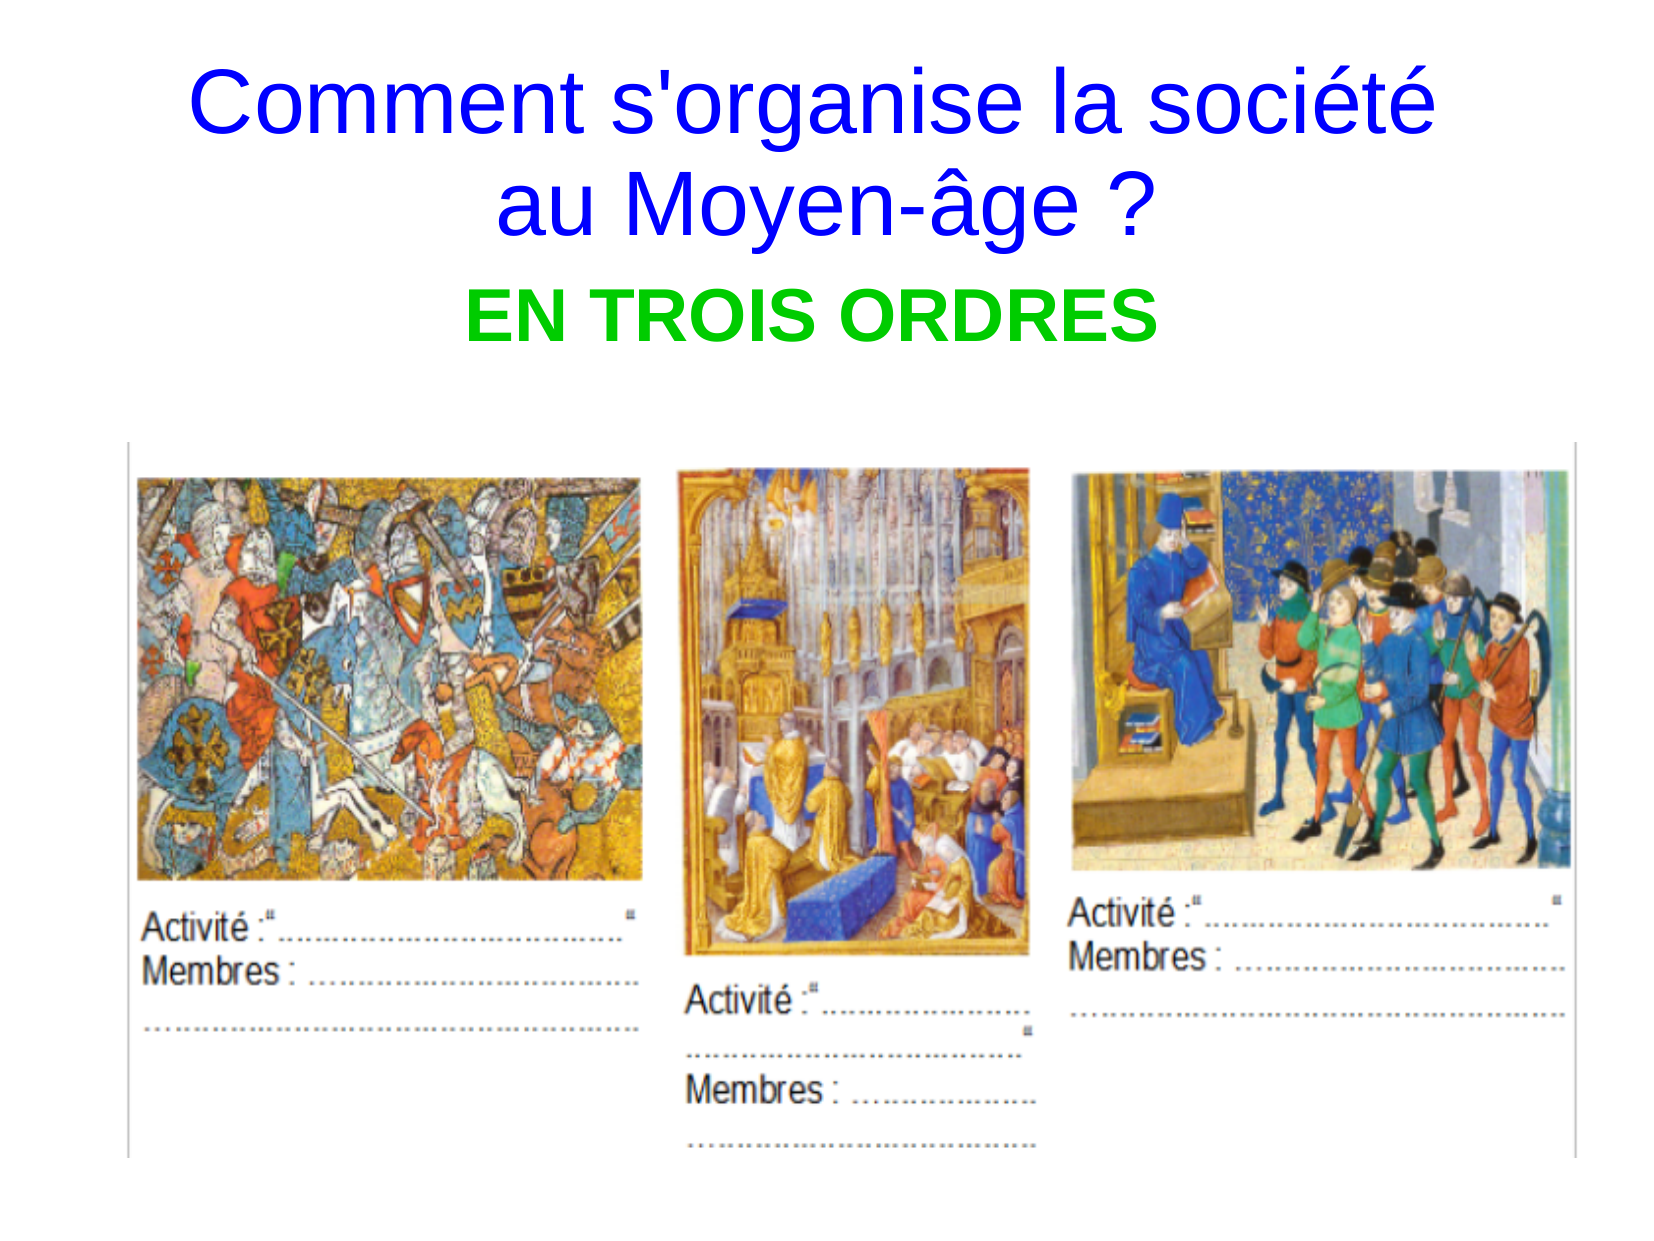

# Comment s'organise la société au Moyen-âge ?
EN TROIS ORDRES